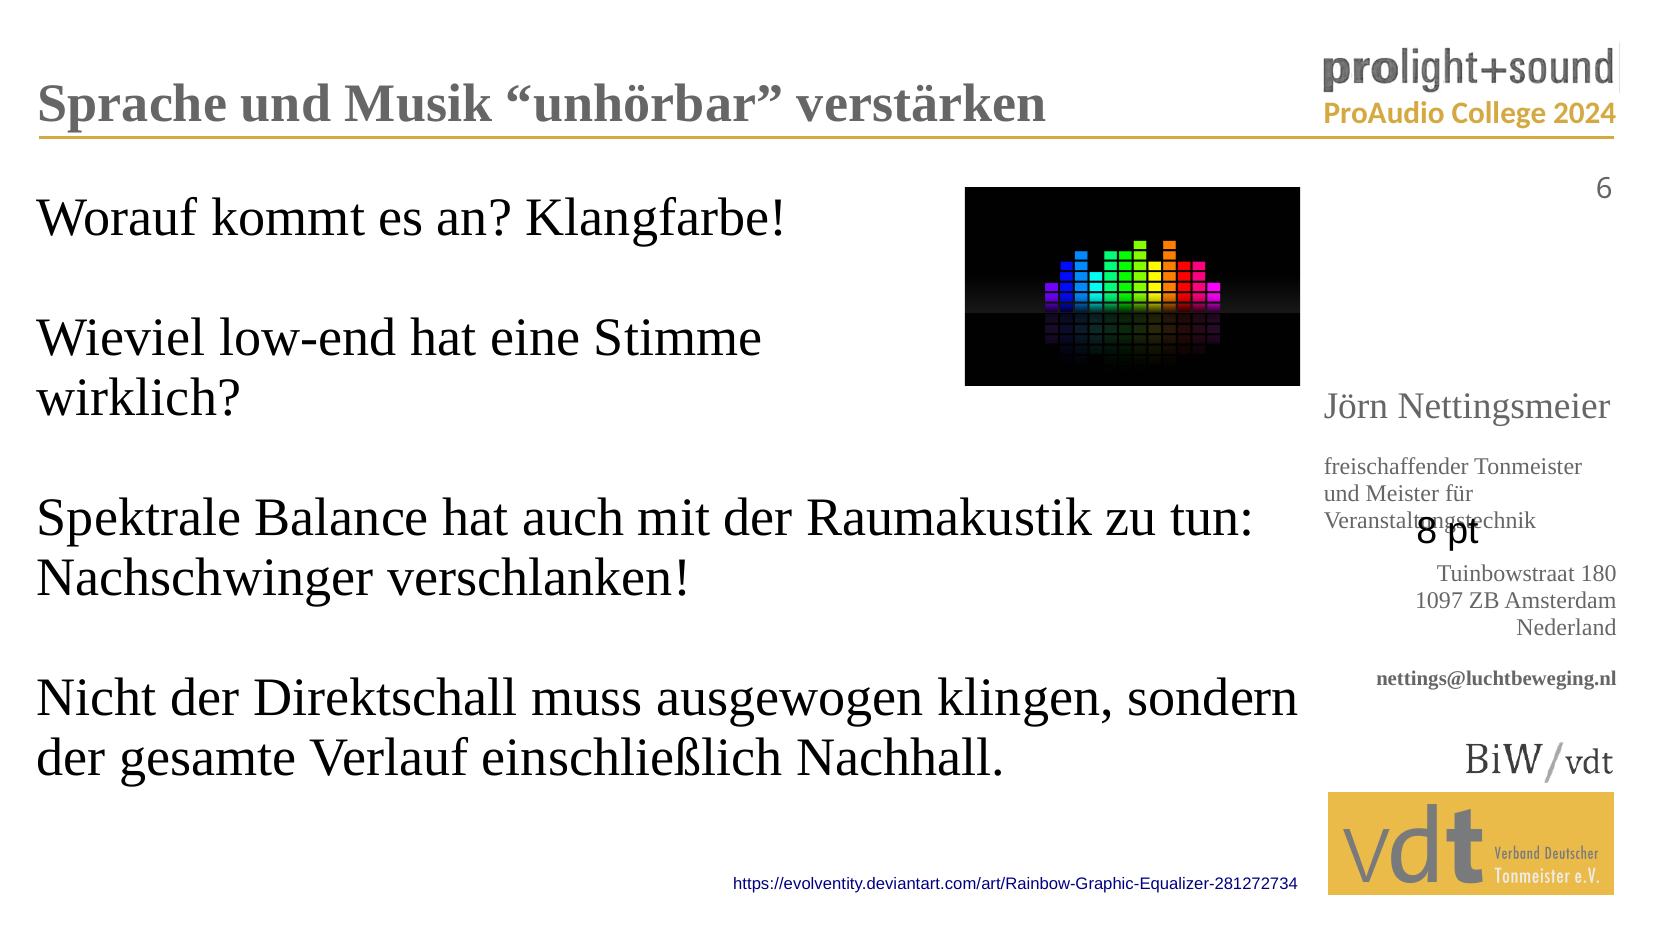

# Sprache und Musik “unhörbar” verstärken
6
Worauf kommt es an? Klangfarbe!
Wieviel low-end hat eine Stimme
wirklich?
Spektrale Balance hat auch mit der Raumakustik zu tun:
Nachschwinger verschlanken!
Nicht der Direktschall muss ausgewogen klingen, sondern der gesamte Verlauf einschließlich Nachhall.
8 pt
https://evolventity.deviantart.com/art/Rainbow-Graphic-Equalizer-281272734